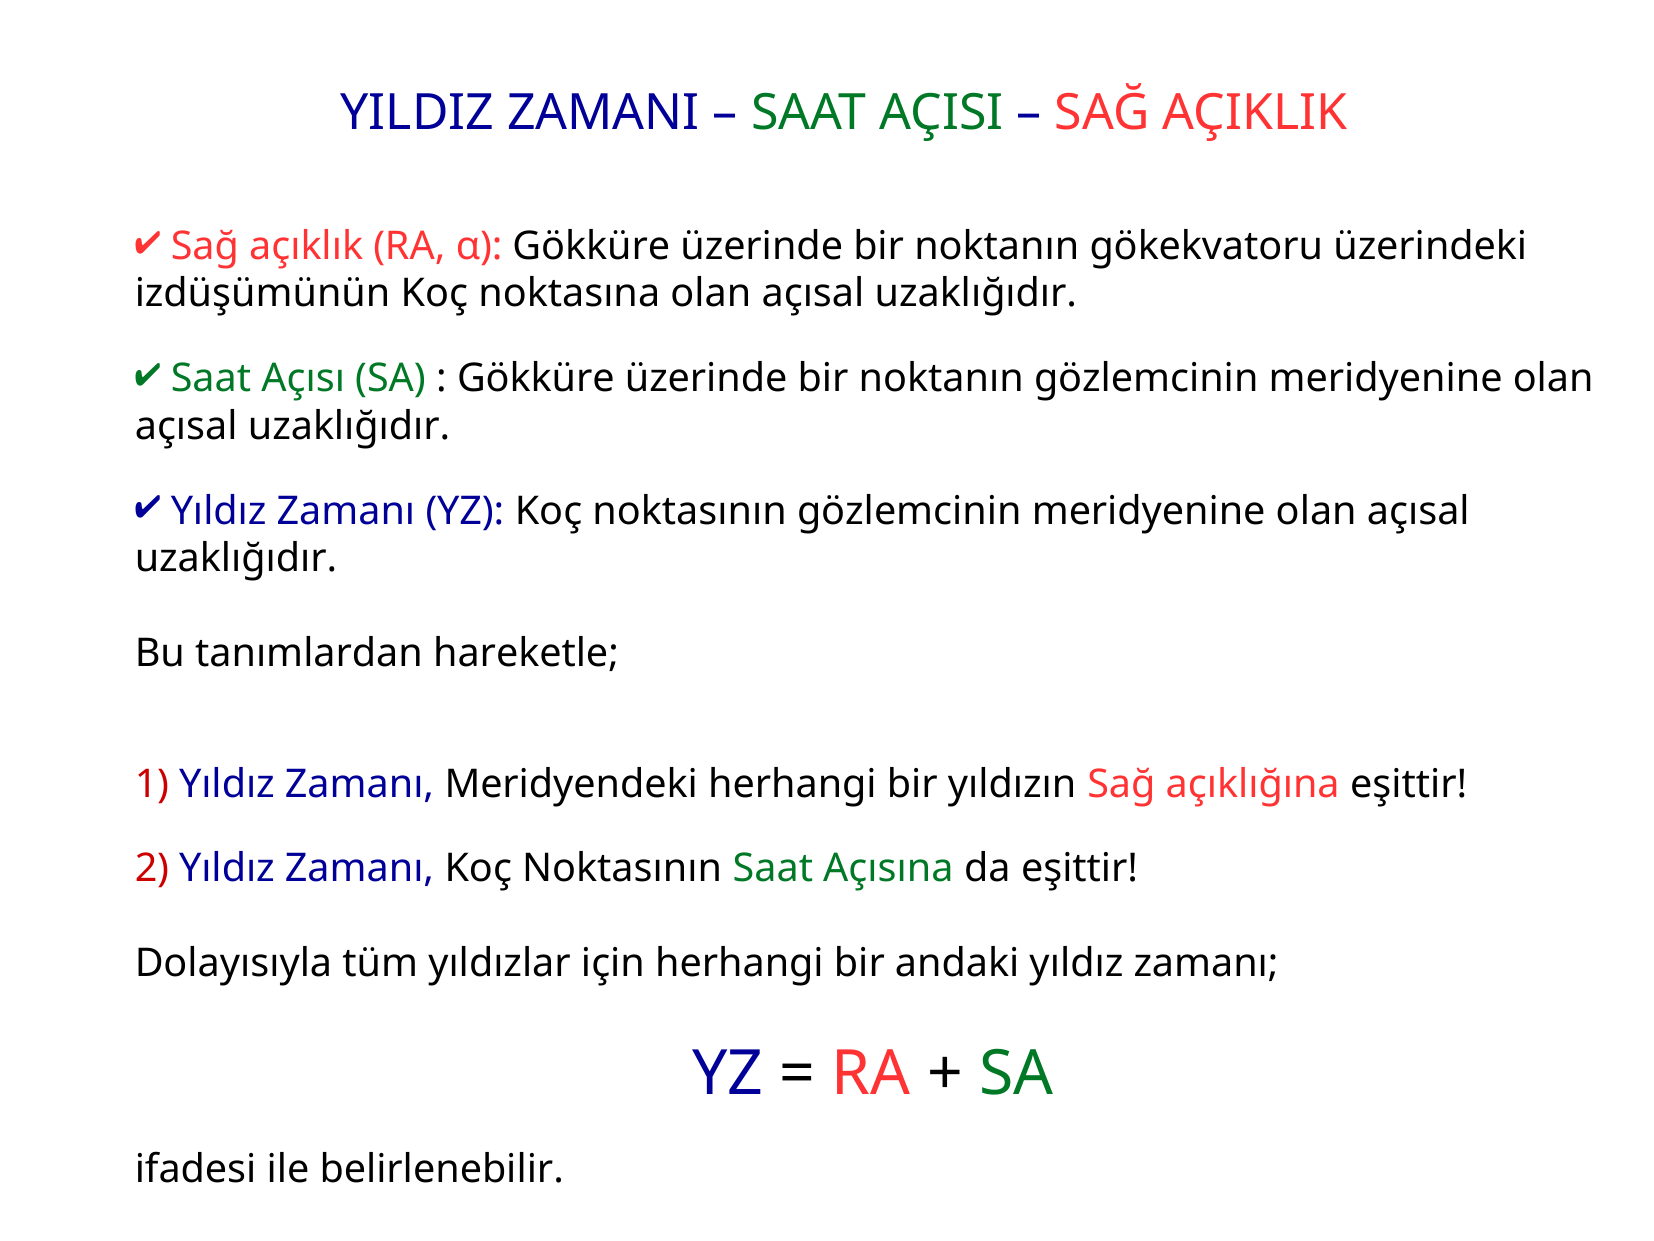

# YILDIZ ZAMANI – SAAT AÇISI – SAĞ AÇIKLIK
 Sağ açıklık (RA, α): Gökküre üzerinde bir noktanın gökekvatoru üzerindeki izdüşümünün Koç noktasına olan açısal uzaklığıdır.
 Saat Açısı (SA) : Gökküre üzerinde bir noktanın gözlemcinin meridyenine olan açısal uzaklığıdır.
 Yıldız Zamanı (YZ): Koç noktasının gözlemcinin meridyenine olan açısal uzaklığıdır.
Bu tanımlardan hareketle;
1) Yıldız Zamanı, Meridyendeki herhangi bir yıldızın Sağ açıklığına eşittir!
2) Yıldız Zamanı, Koç Noktasının Saat Açısına da eşittir!
Dolayısıyla tüm yıldızlar için herhangi bir andaki yıldız zamanı;
YZ = RA + SA
ifadesi ile belirlenebilir.